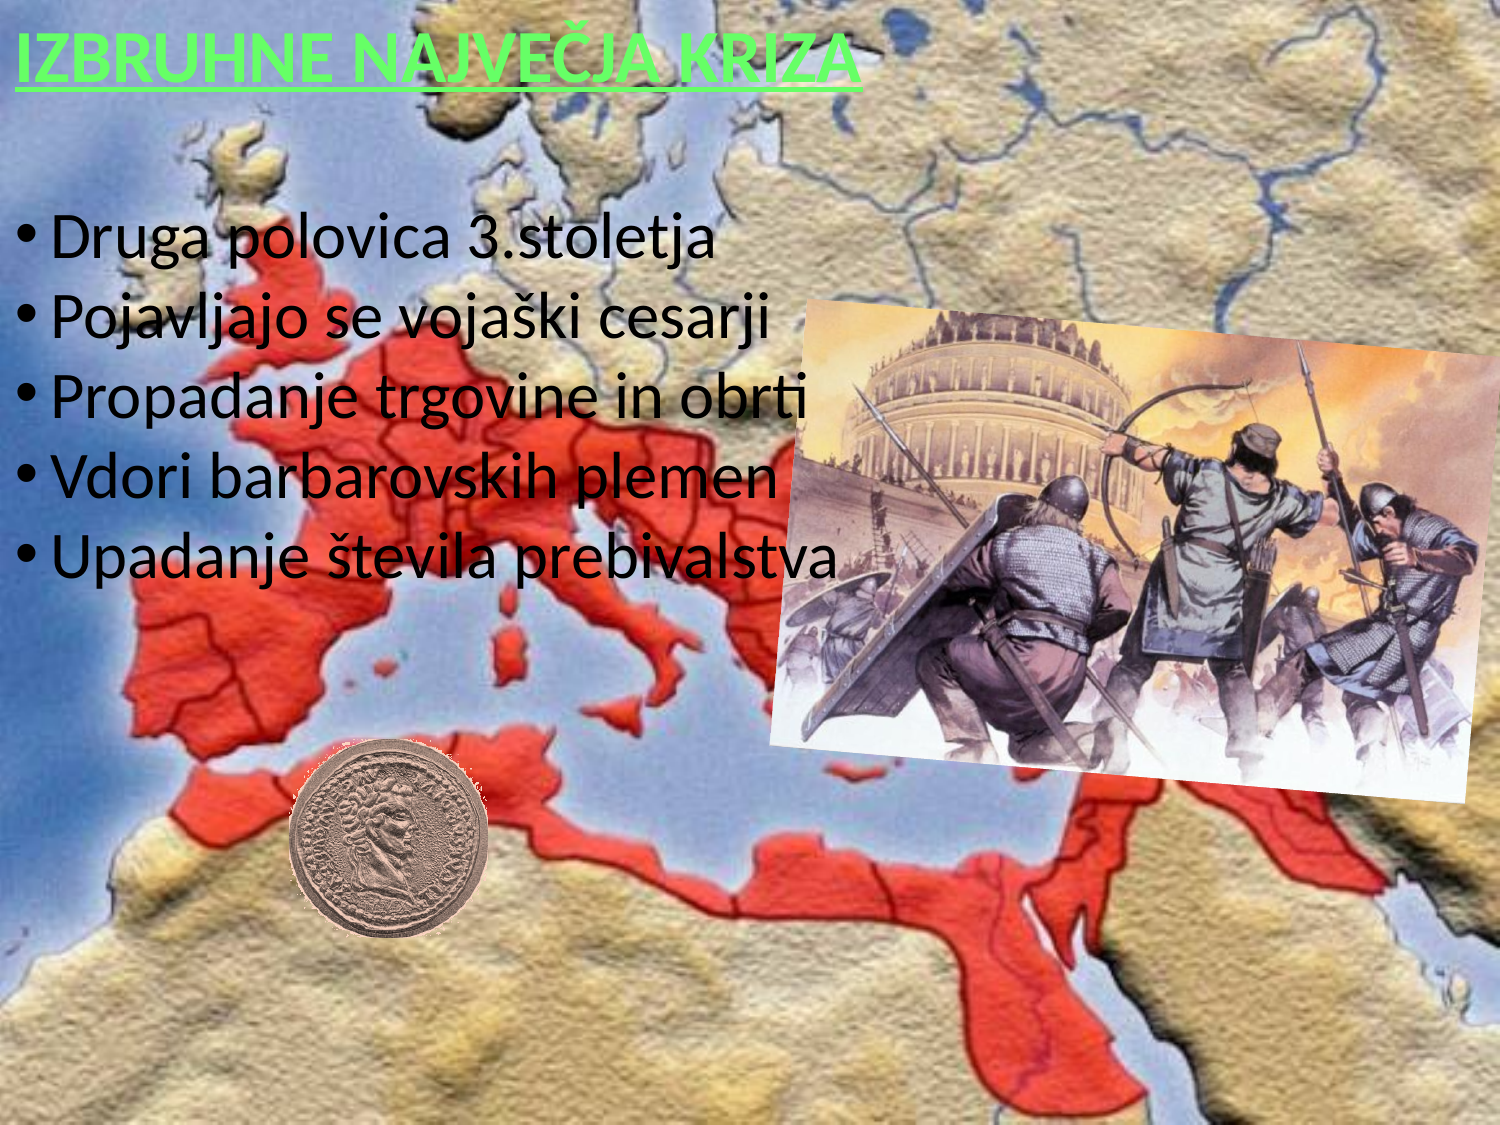

IZBRUHNE NAJVEČJA KRIZA
Druga polovica 3.stoletja
Pojavljajo se vojaški cesarji
Propadanje trgovine in obrti
Vdori barbarovskih plemen
Upadanje števila prebivalstva